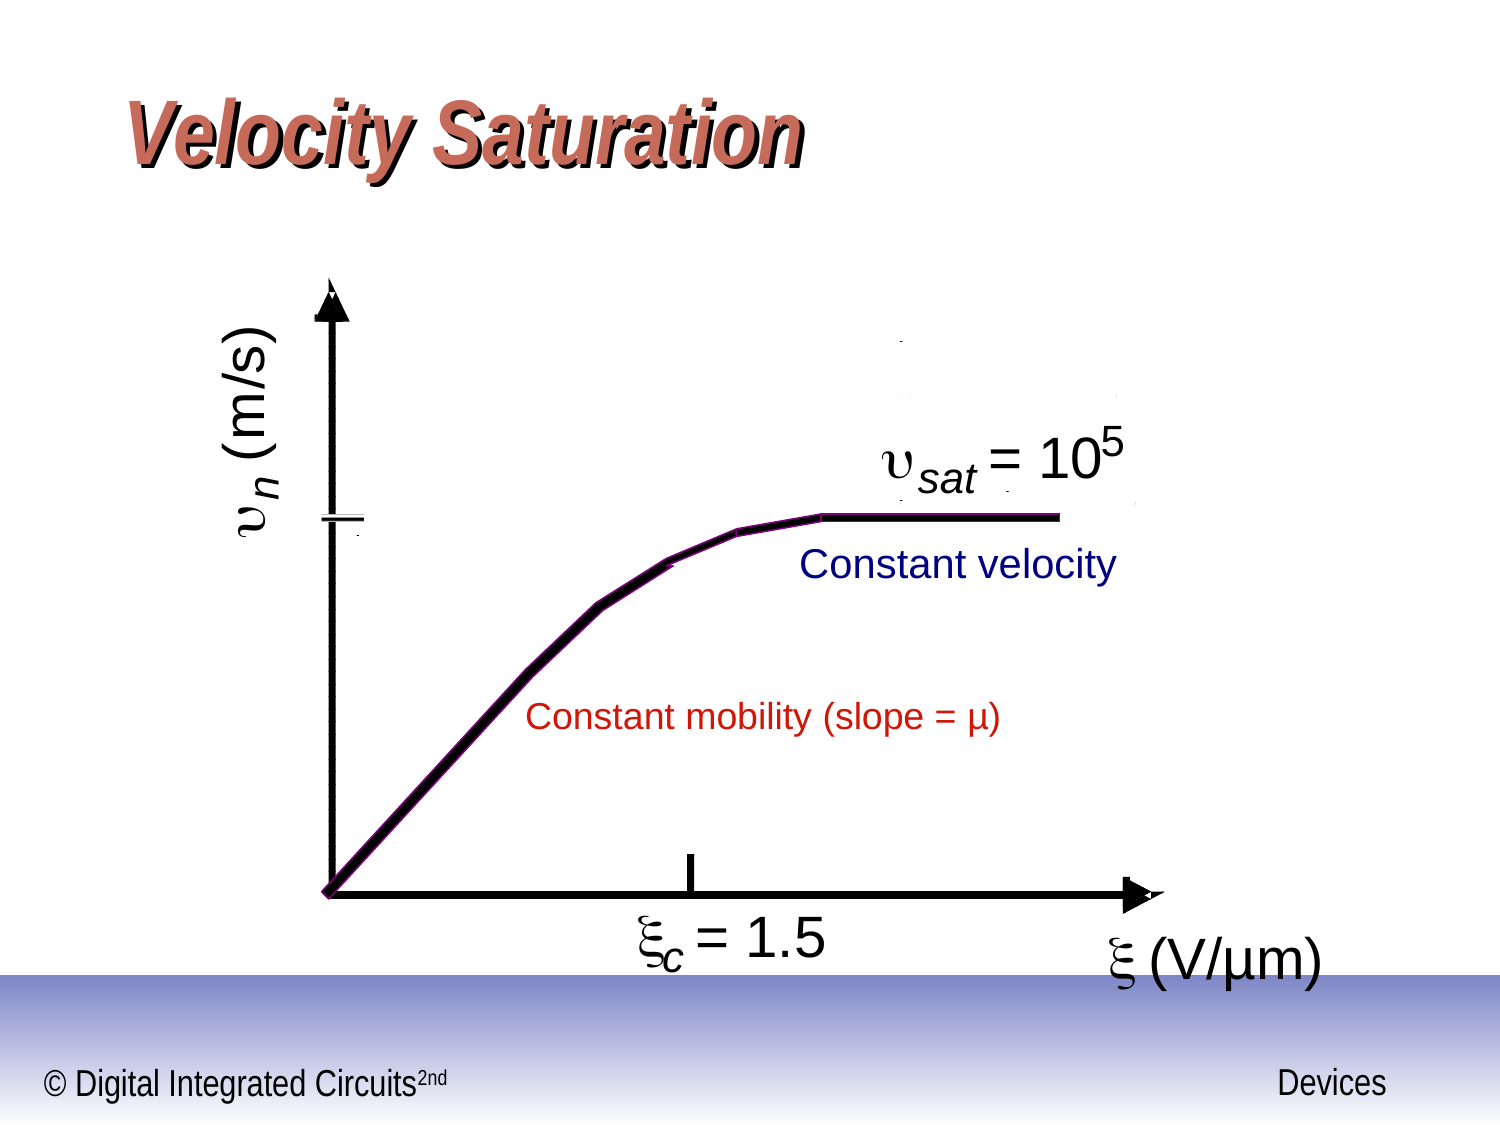

# Velocity Saturation
)
s
/
m
(
n

5

= 10
sat
Constant velocity
Constant mobility (slope = µ)

= 1.5
c

 (V/µm)